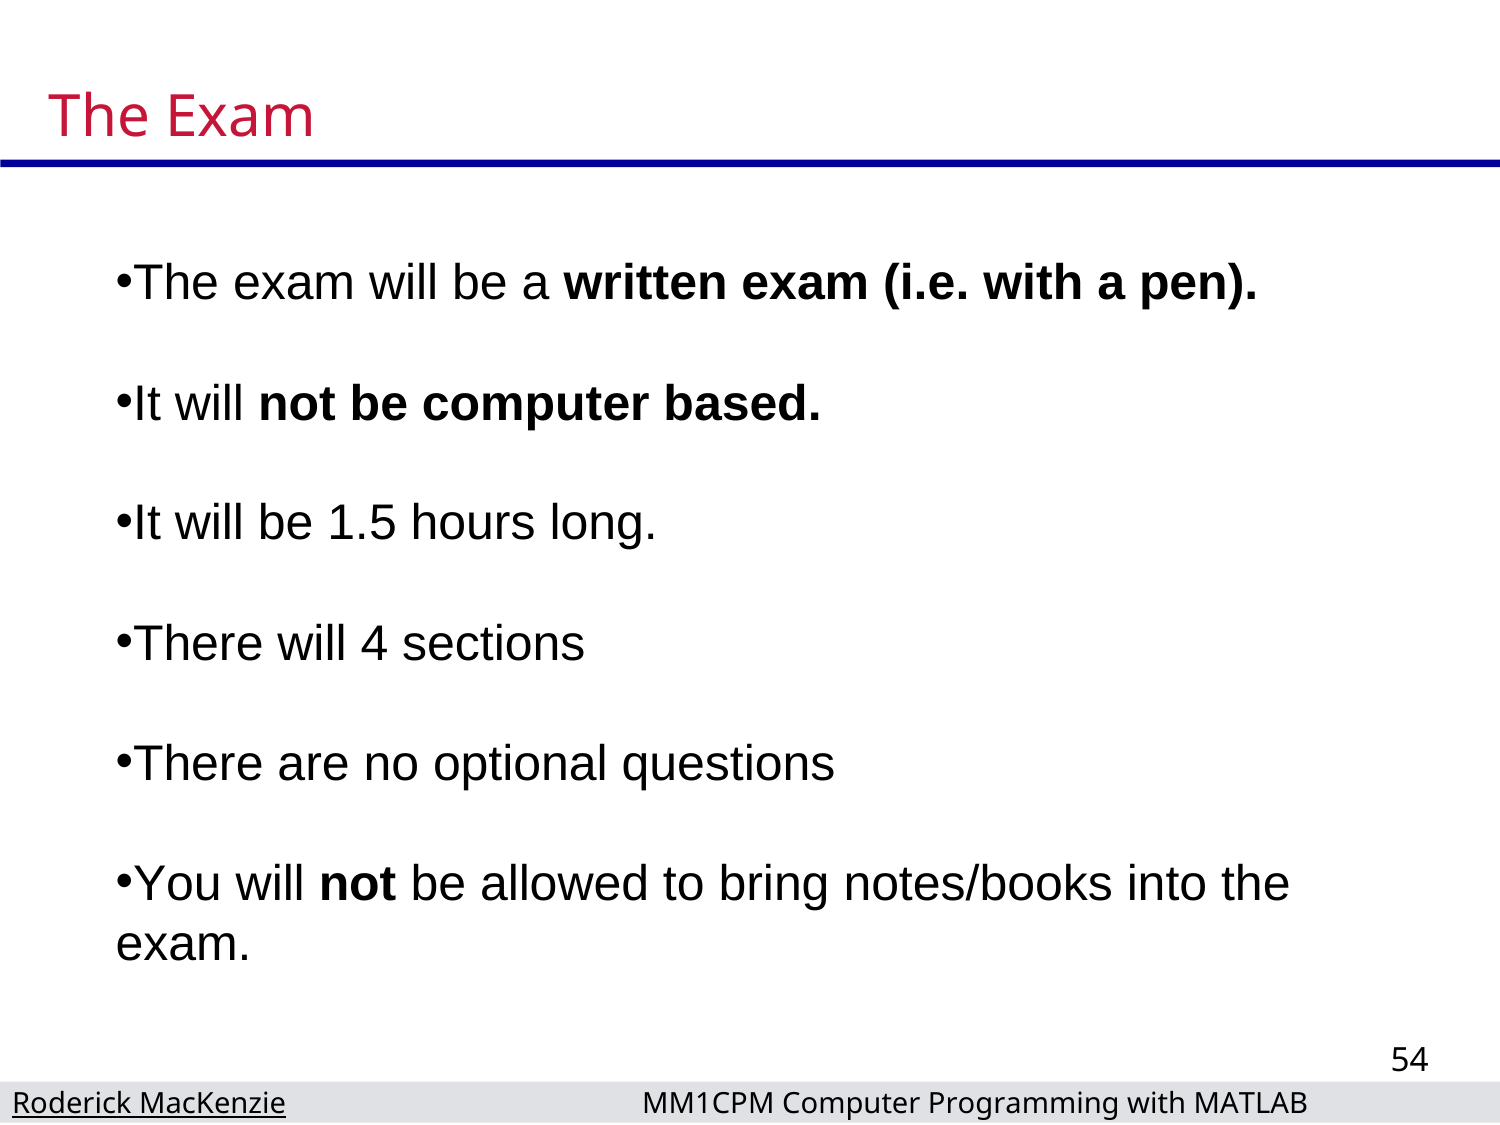

# The Exam
The exam will be a written exam (i.e. with a pen).
It will not be computer based.
It will be 1.5 hours long.
There will 4 sections
There are no optional questions
You will not be allowed to bring notes/books into the exam.